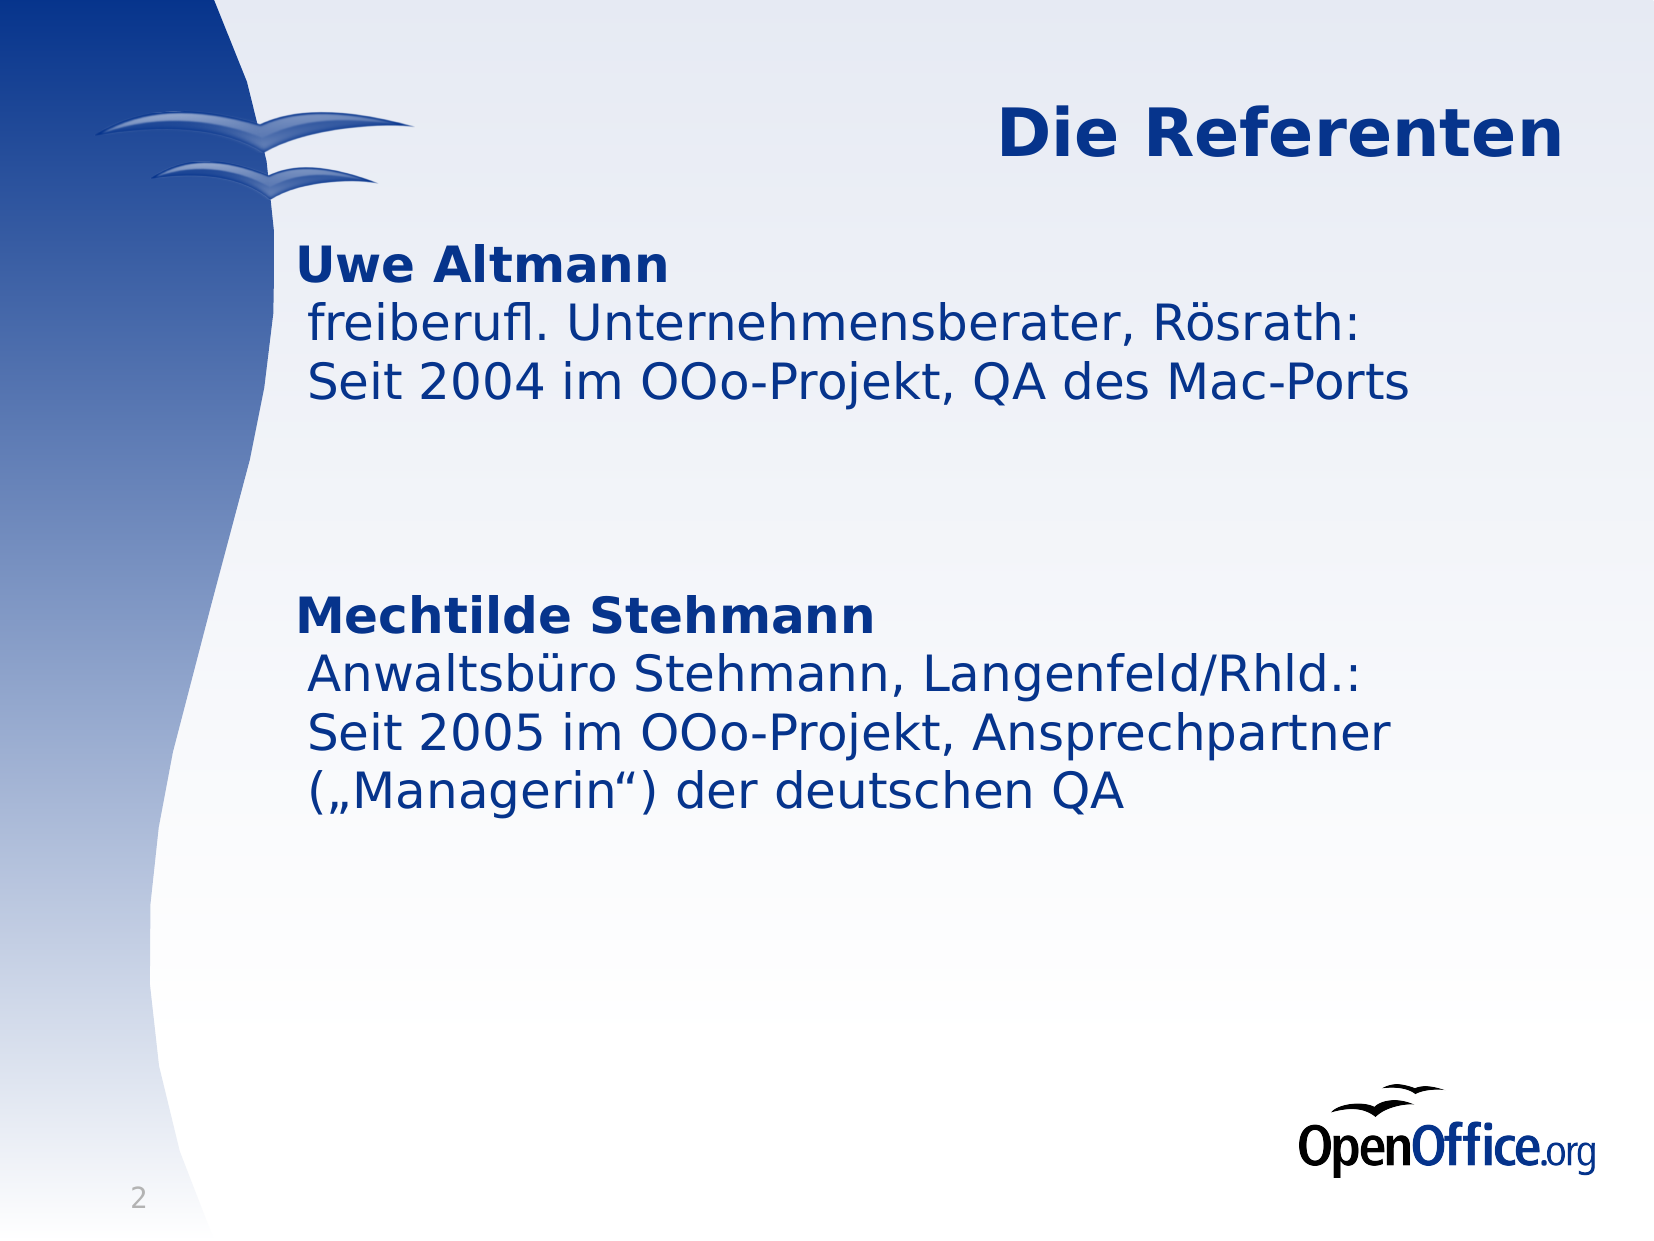

# Die Referenten
Uwe Altmann
freiberufl. Unternehmensberater, Rösrath:
Seit 2004 im OOo-Projekt, QA des Mac-Ports
Mechtilde Stehmann
Anwaltsbüro Stehmann, Langenfeld/Rhld.:
Seit 2005 im OOo-Projekt, Ansprechpartner („Managerin“) der deutschen QA
2